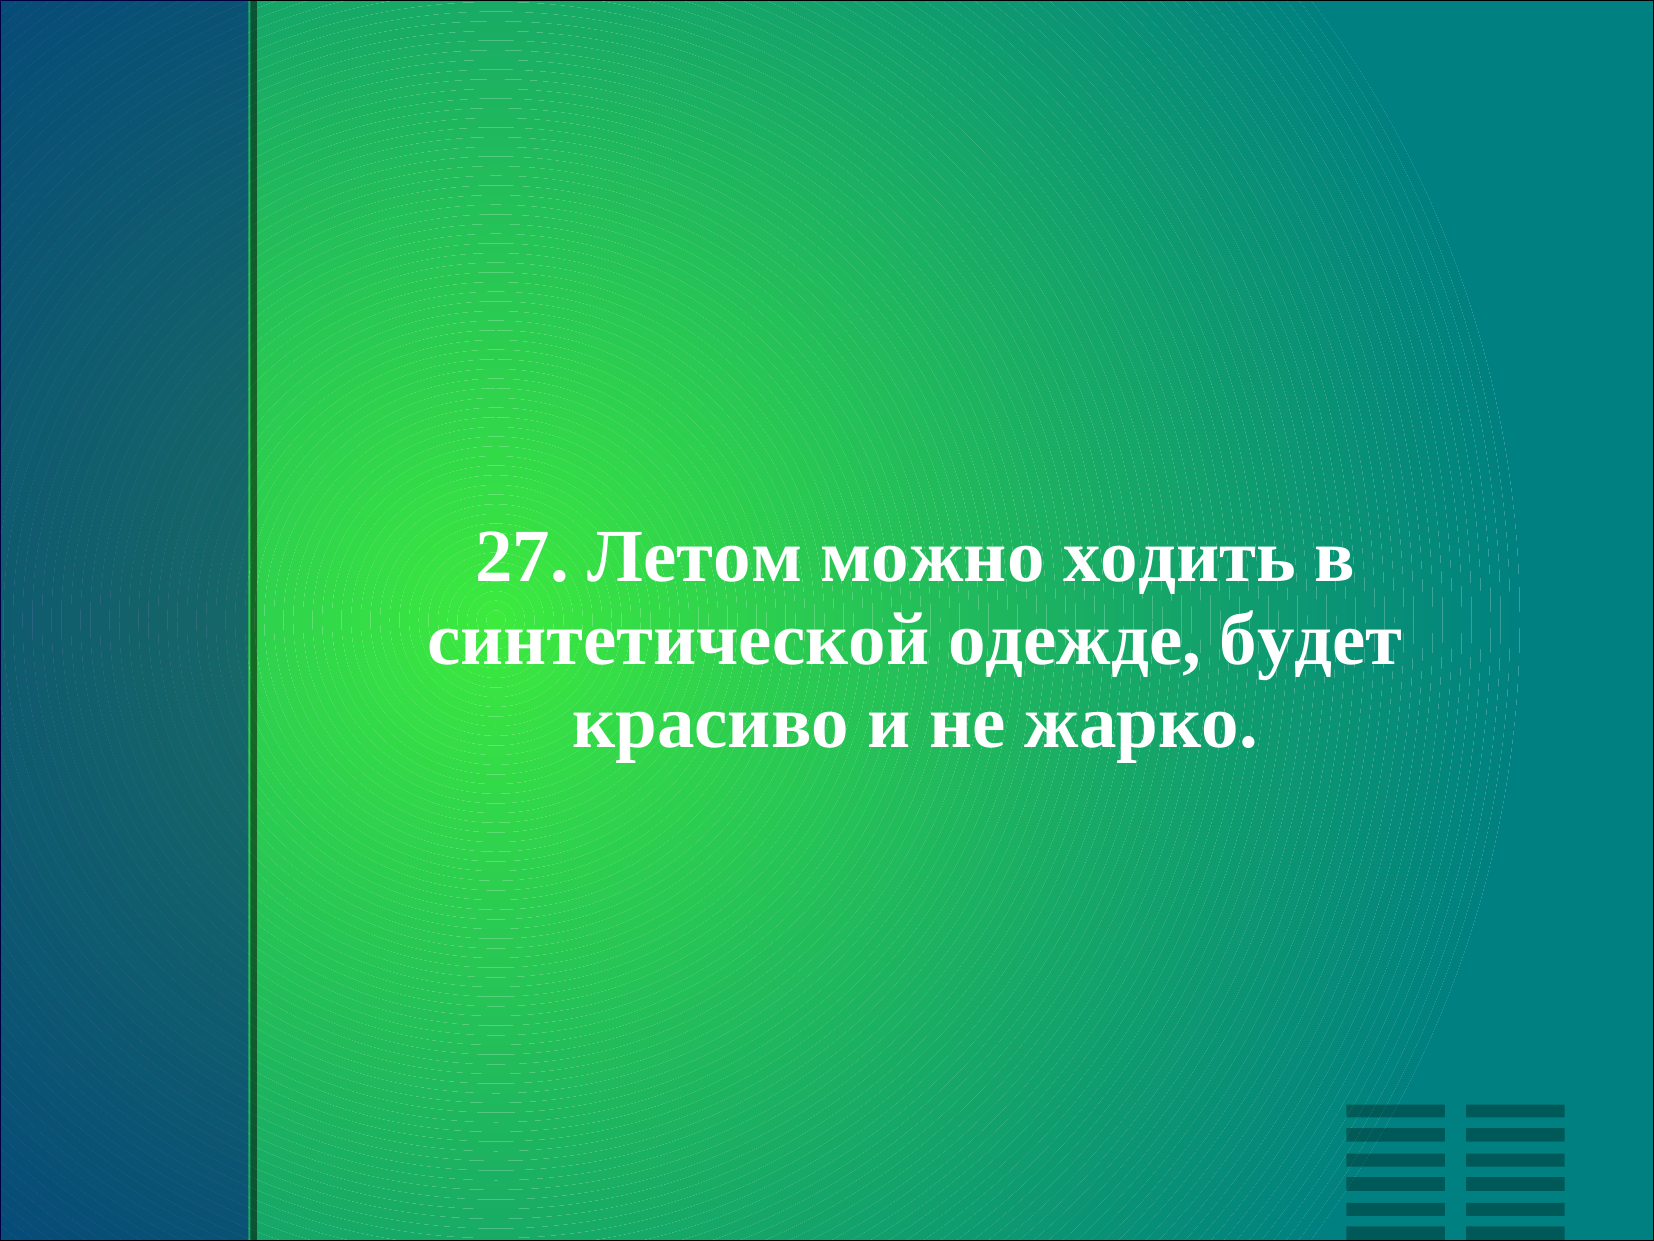

# 27. Летом можно ходить в синтетической одежде, будет красиво и не жарко.